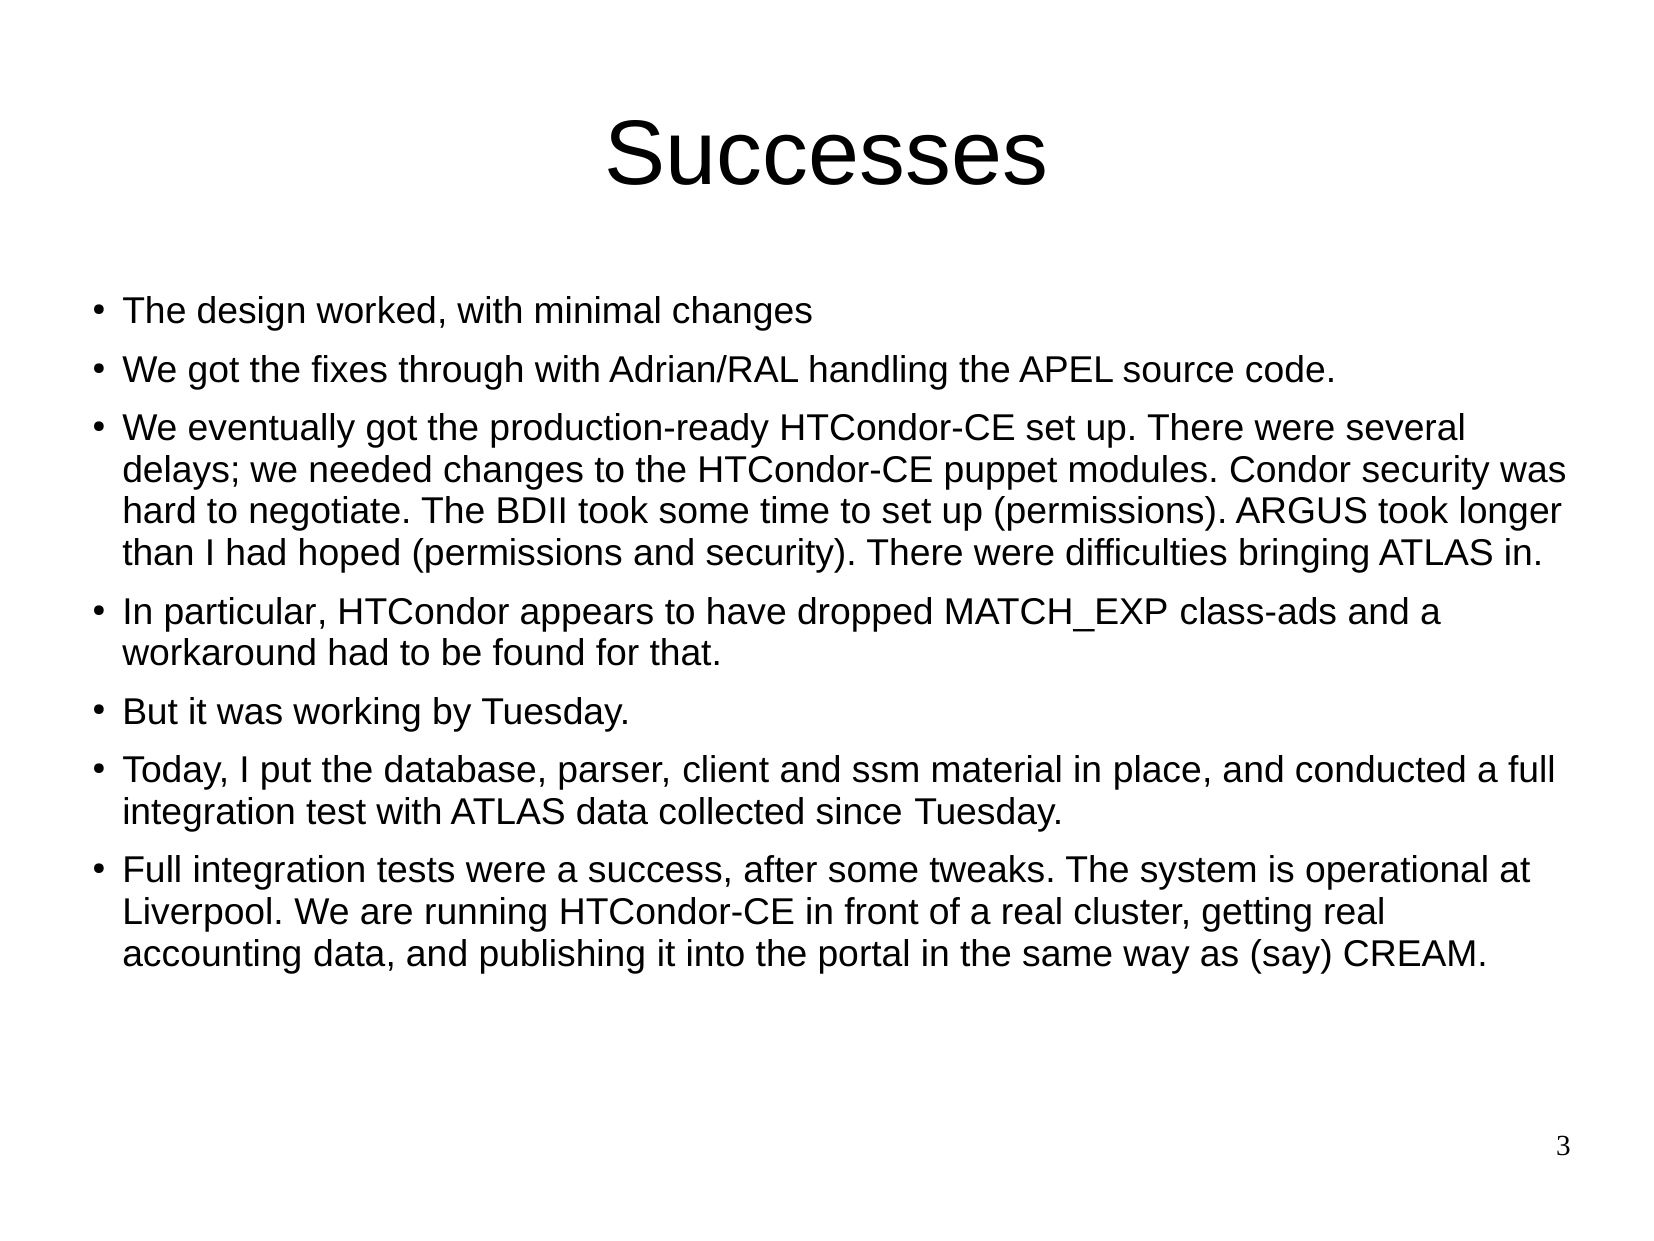

# Successes
The design worked, with minimal changes
We got the fixes through with Adrian/RAL handling the APEL source code.
We eventually got the production-ready HTCondor-CE set up. There were several delays; we needed changes to the HTCondor-CE puppet modules. Condor security was hard to negotiate. The BDII took some time to set up (permissions). ARGUS took longer than I had hoped (permissions and security). There were difficulties bringing ATLAS in.
In particular, HTCondor appears to have dropped MATCH_EXP class-ads and a workaround had to be found for that.
But it was working by Tuesday.
Today, I put the database, parser, client and ssm material in place, and conducted a full integration test with ATLAS data collected since Tuesday.
Full integration tests were a success, after some tweaks. The system is operational at Liverpool. We are running HTCondor-CE in front of a real cluster, getting real accounting data, and publishing it into the portal in the same way as (say) CREAM.
3